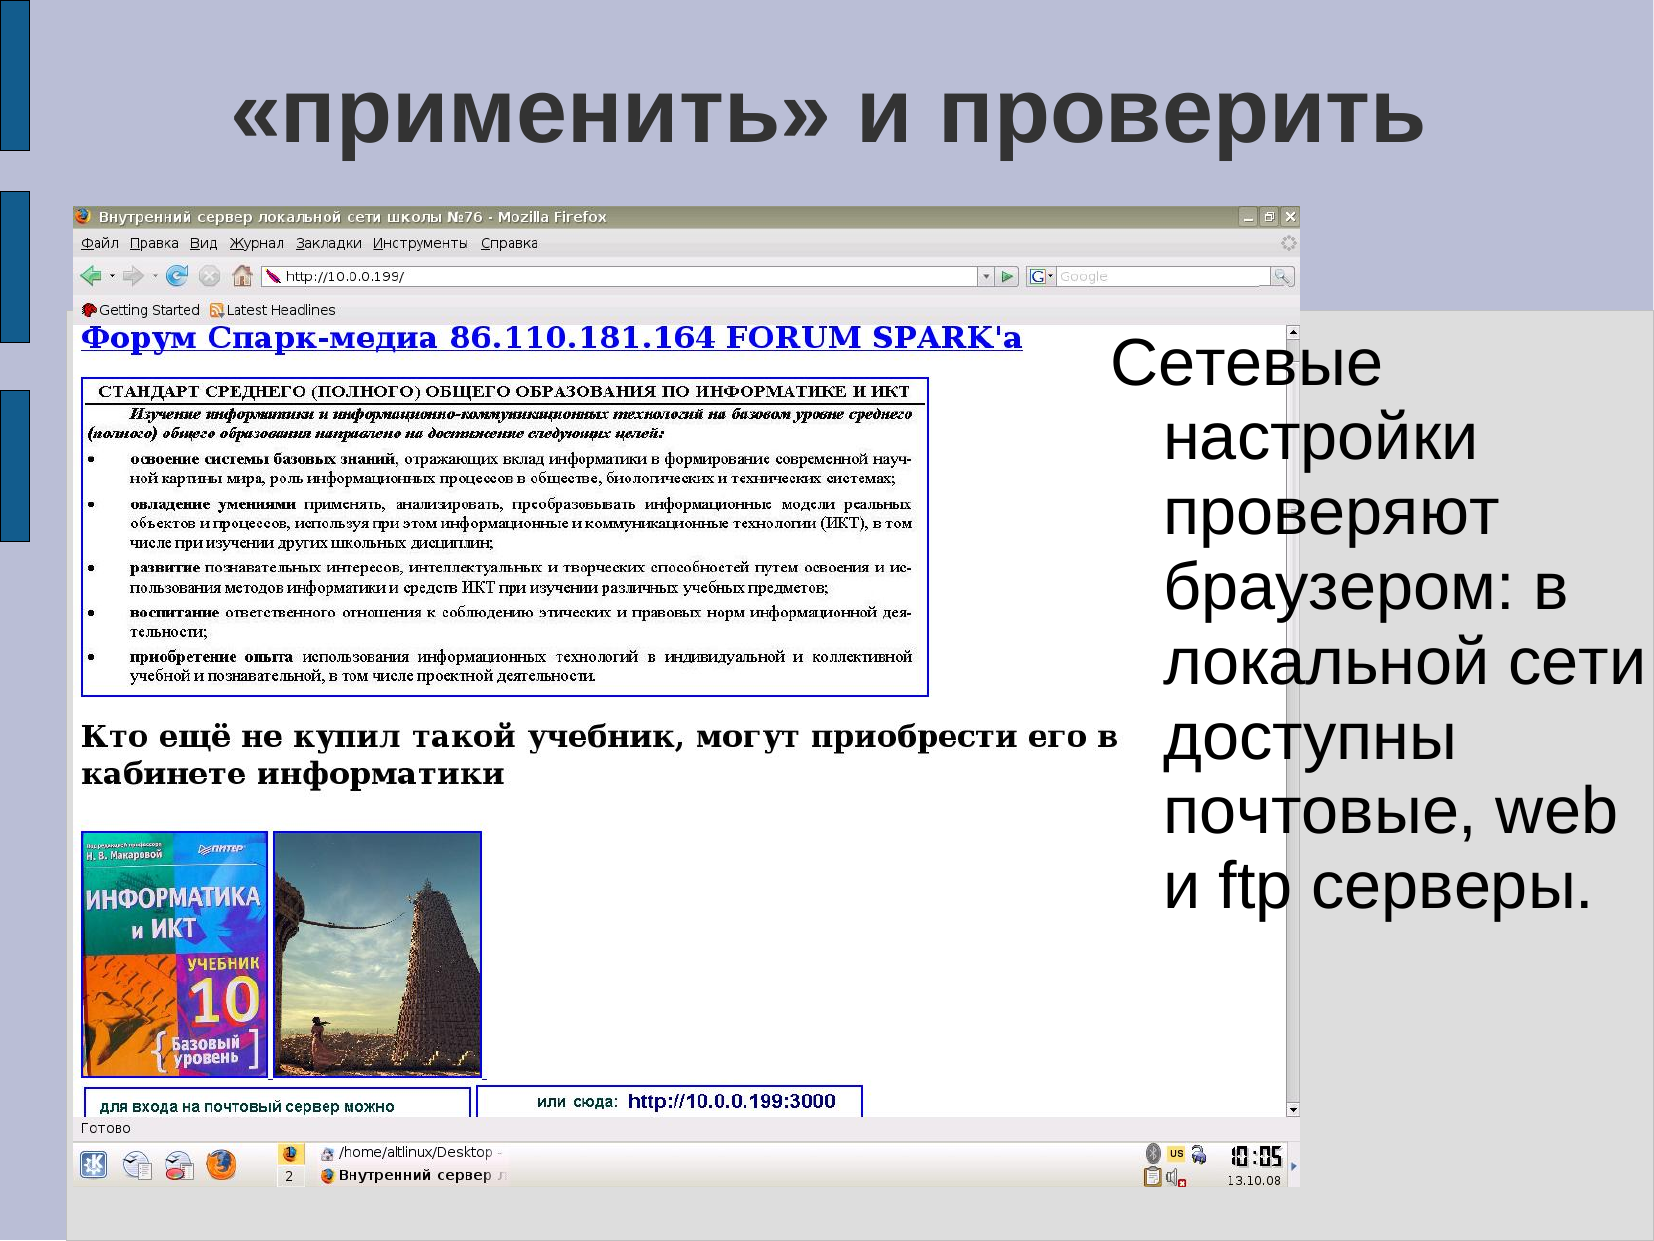

# «применить» и проверить
Сетевые настройки проверяют браузером: в локальной сети доступны почтовые, web и ftp серверы.